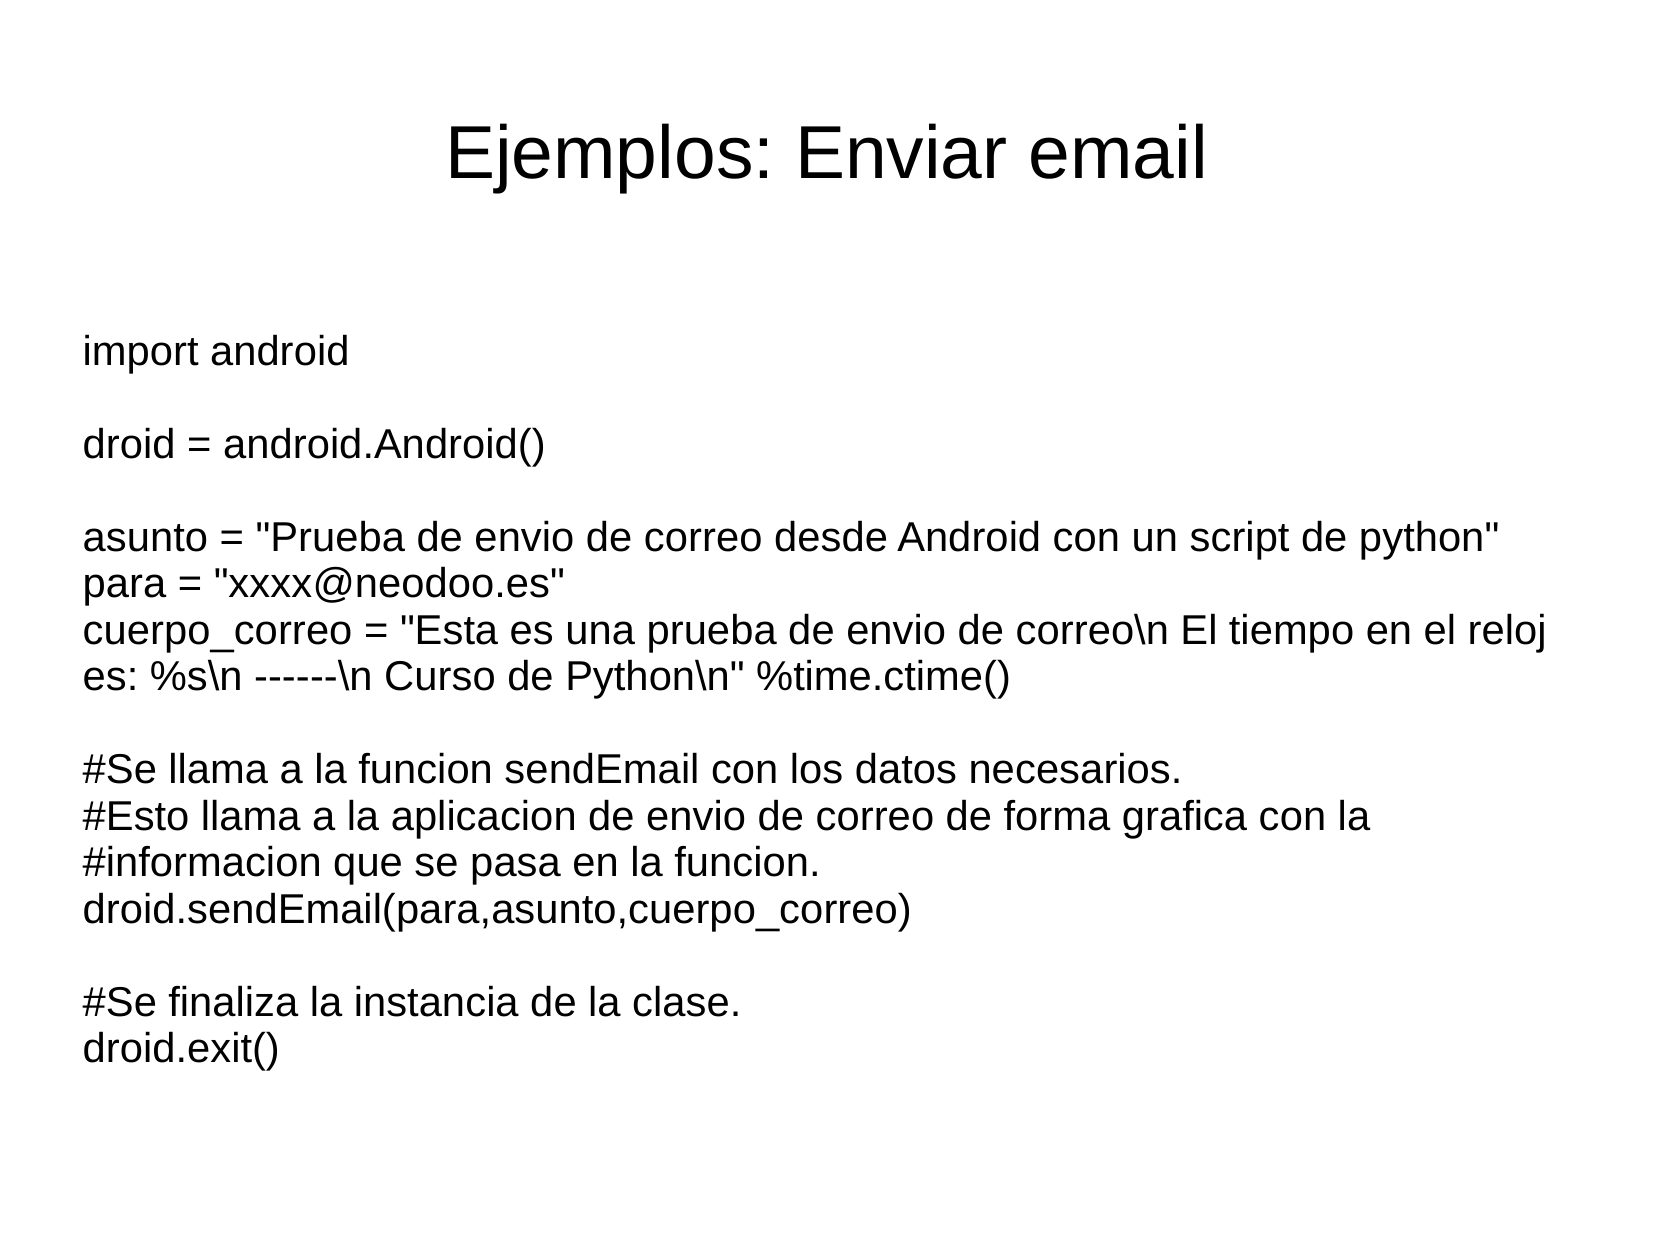

# Ejemplos: Enviar email
import android
droid = android.Android()
asunto = "Prueba de envio de correo desde Android con un script de python"
para = "xxxx@neodoo.es"
cuerpo_correo = "Esta es una prueba de envio de correo\n El tiempo en el reloj es: %s\n ------\n Curso de Python\n" %time.ctime()
#Se llama a la funcion sendEmail con los datos necesarios.
#Esto llama a la aplicacion de envio de correo de forma grafica con la
#informacion que se pasa en la funcion.
droid.sendEmail(para,asunto,cuerpo_correo)
#Se finaliza la instancia de la clase.
droid.exit()